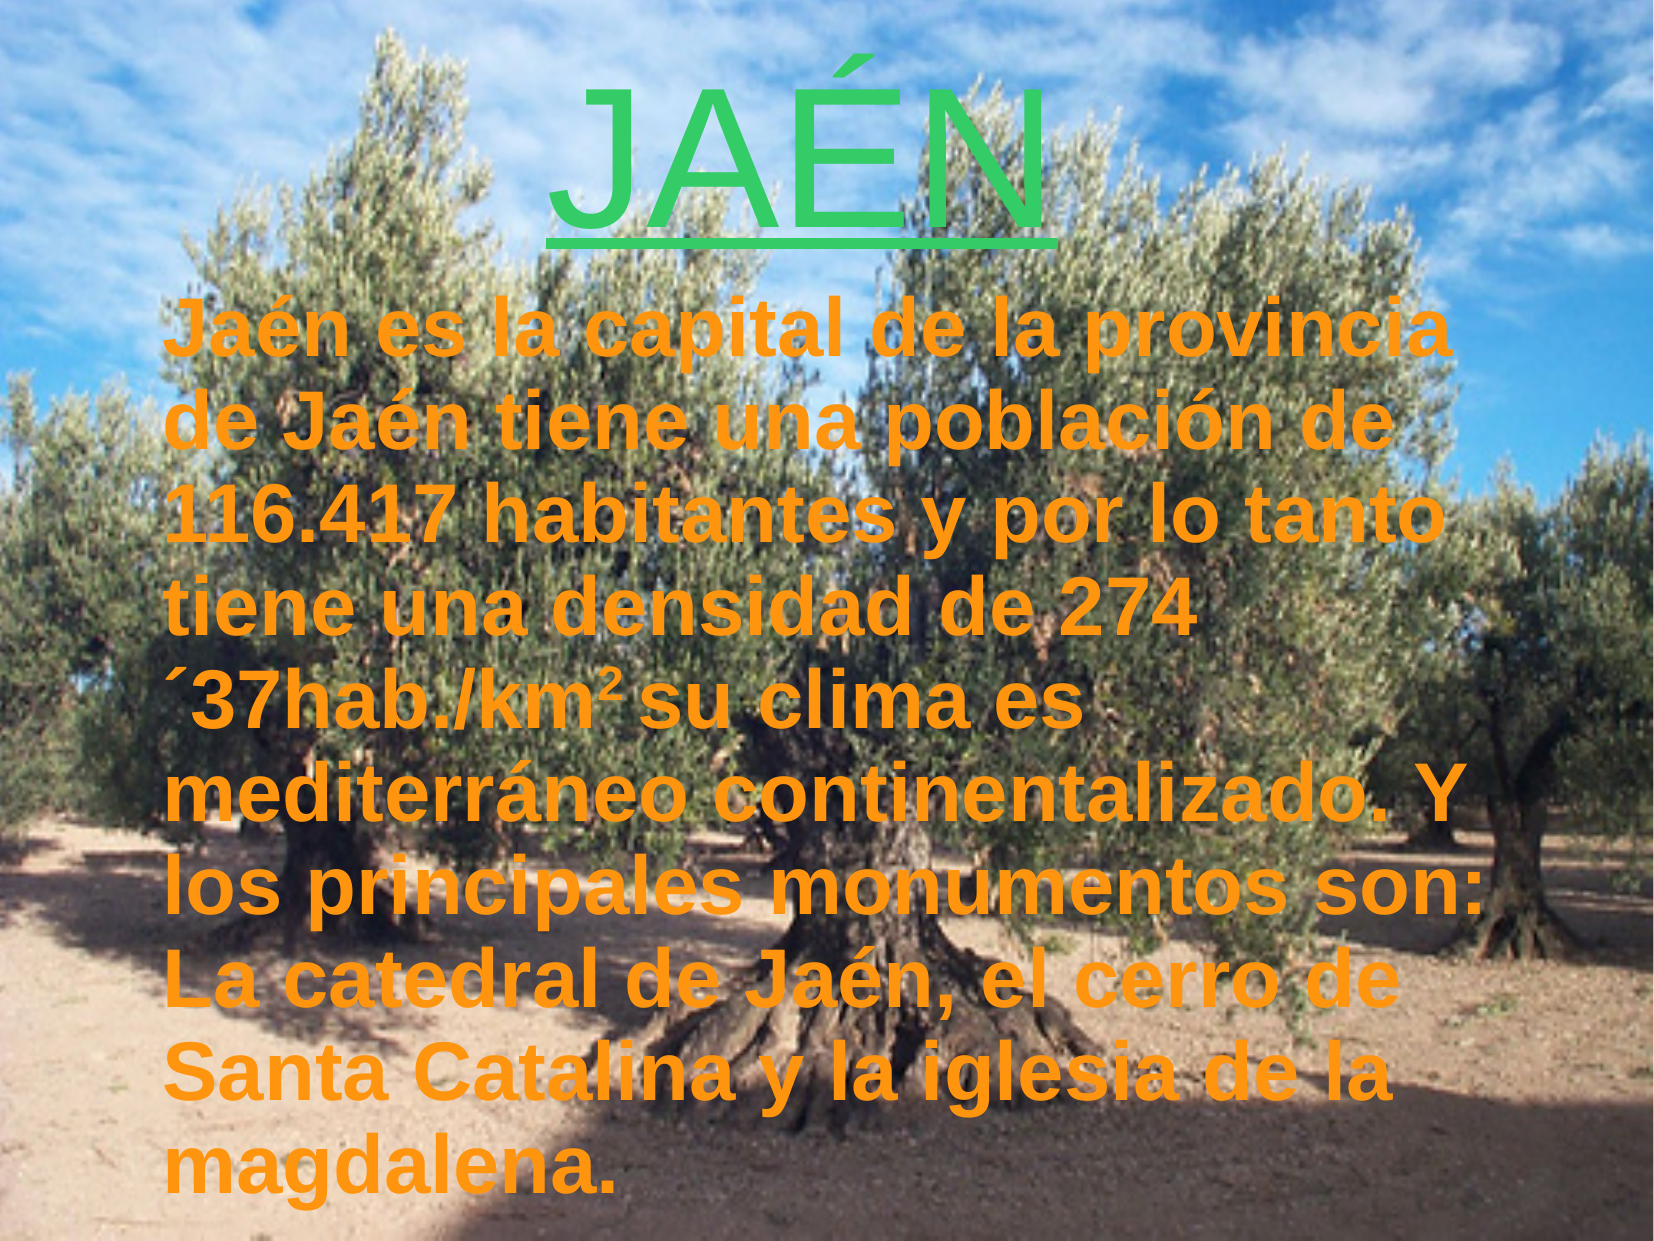

JAÉN
Jaén es la capital de la provincia de Jaén tiene una población de 116.417 habitantes y por lo tanto tiene una densidad de 274´37hab./km2 su clima es mediterráneo continentalizado. Y los principales monumentos son: La catedral de Jaén, el cerro de Santa Catalina y la iglesia de la magdalena.